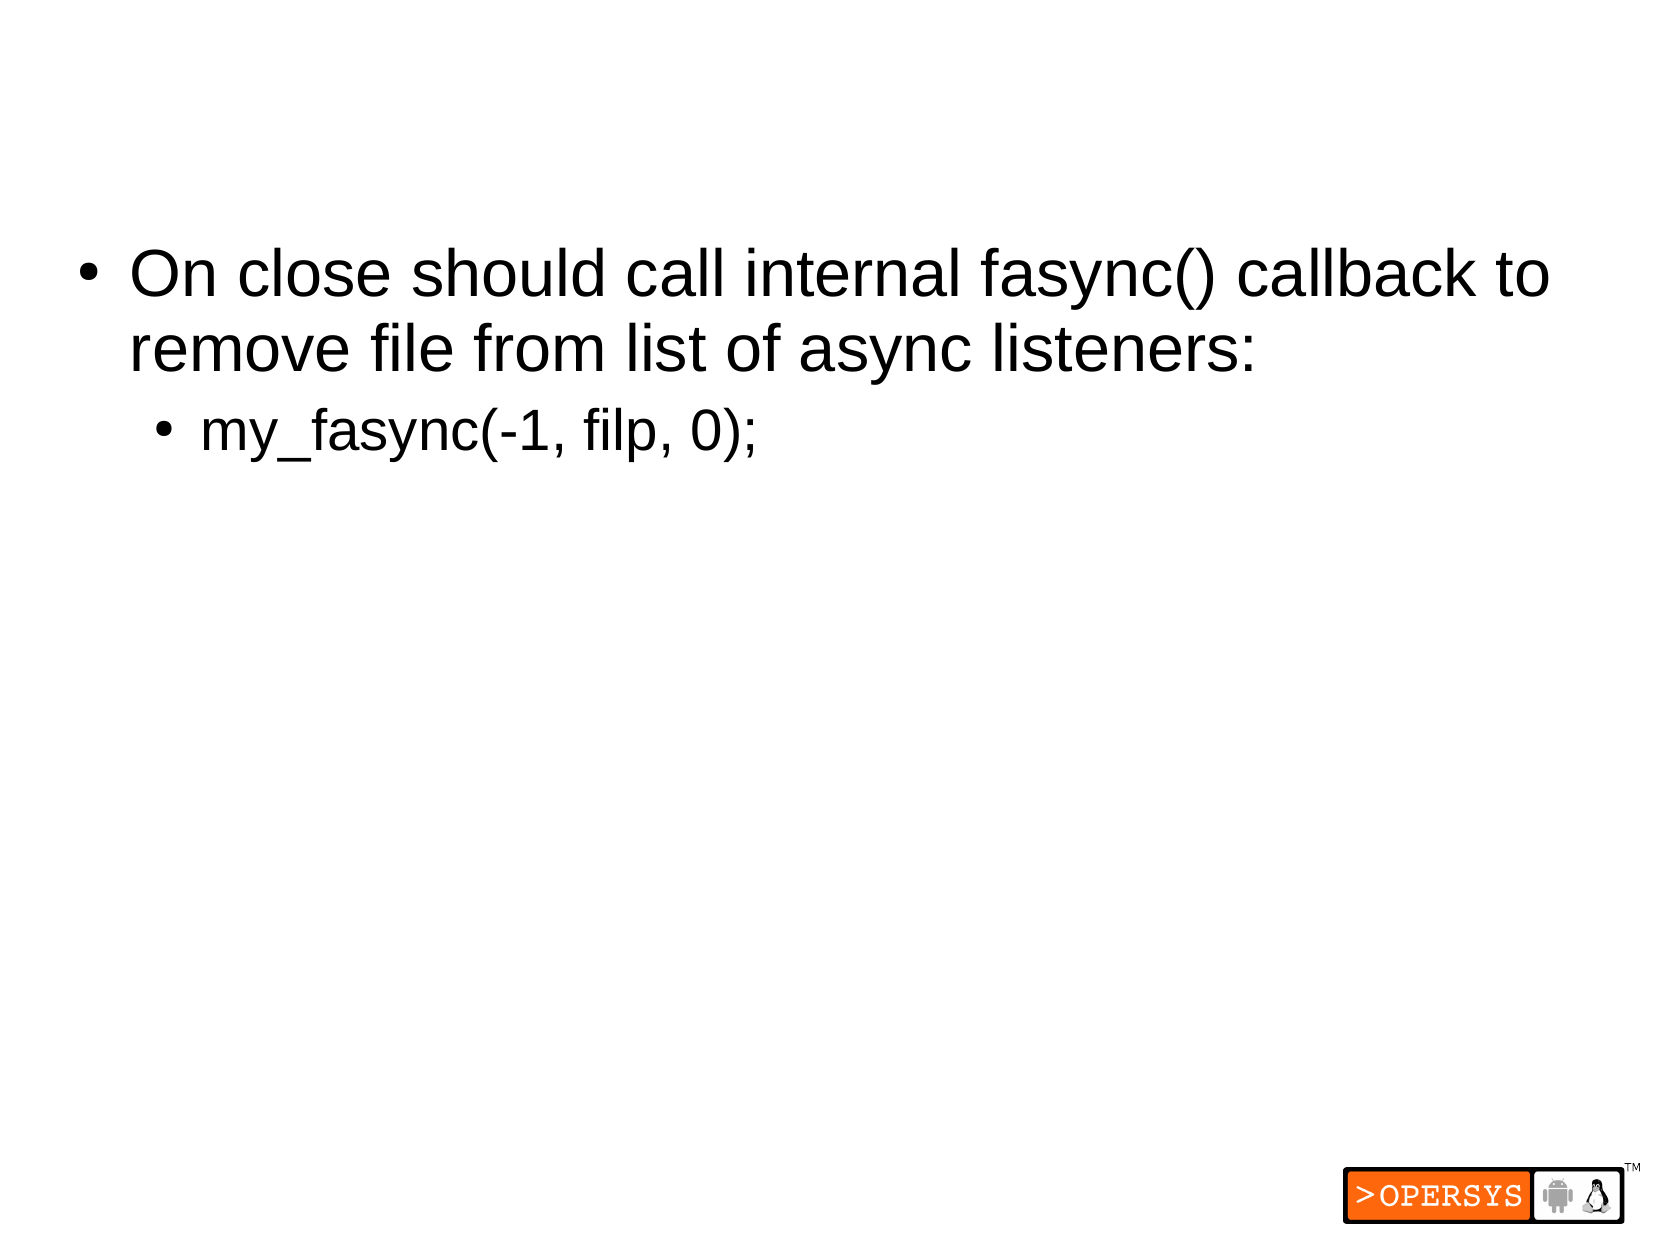

# On close should call internal fasync() callback to remove file from list of async listeners:
my_fasync(-1, filp, 0);